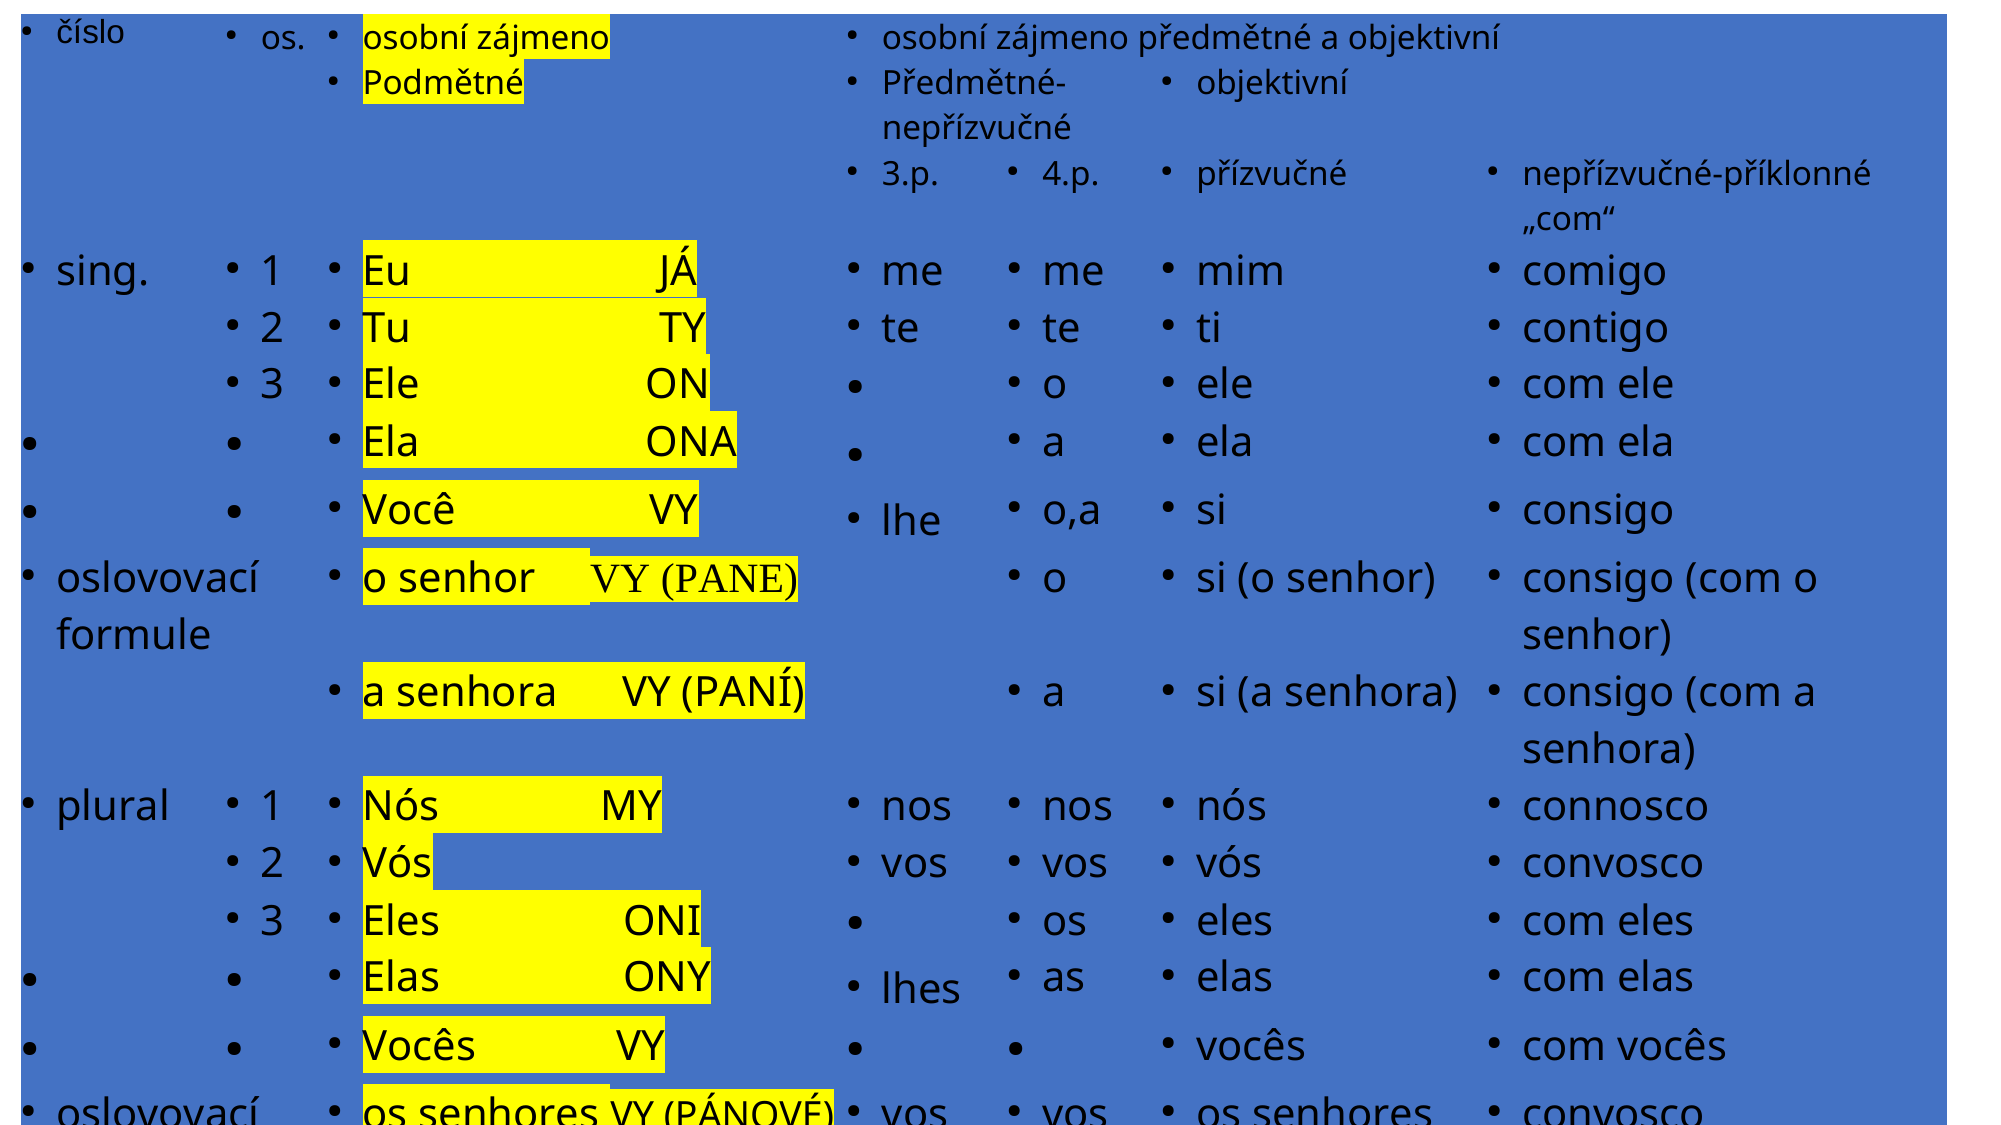

| číslo | os. | osobní zájmeno Podmětné | osobní zájmeno předmětné a objektivní | | | |
| --- | --- | --- | --- | --- | --- | --- |
| | | | Předmětné-nepřízvučné | | objektivní | |
| | | | 3.p. | 4.p. | přízvučné | nepřízvučné-příklonné „com“ |
| sing. | 1 | Eu JÁ | me | me | mim | comigo |
| | 2 | Tu TY | te | te | ti | contigo |
| | 3 | Ele ON | lhe | o | ele | com ele |
| | | Ela ONA | | a | ela | com ela |
| | | Você VY | | o,a | si | consigo |
| oslovovací formule | | o senhor VY (PANE) | | o | si (o senhor) | consigo (com o senhor) |
| | | a senhora VY (PANÍ) | | a | si (a senhora) | consigo (com a senhora) |
| plural | 1 | Nós MY | nos | nos | nós | connosco |
| | 2 | Vós | vos | vos | vós | convosco |
| | 3 | Eles ONI | lhes | os | eles | com eles |
| | | Elas ONY | | as | elas | com elas |
| | | Vocês VY | vos | vos | vocês | com vocês |
| oslovovací formule | | os senhores VY (PÁNOVÉ) | | | os senhores | convosco |
| | | as senhoras VY (PANÍ) | | | as senhoras | convosco |